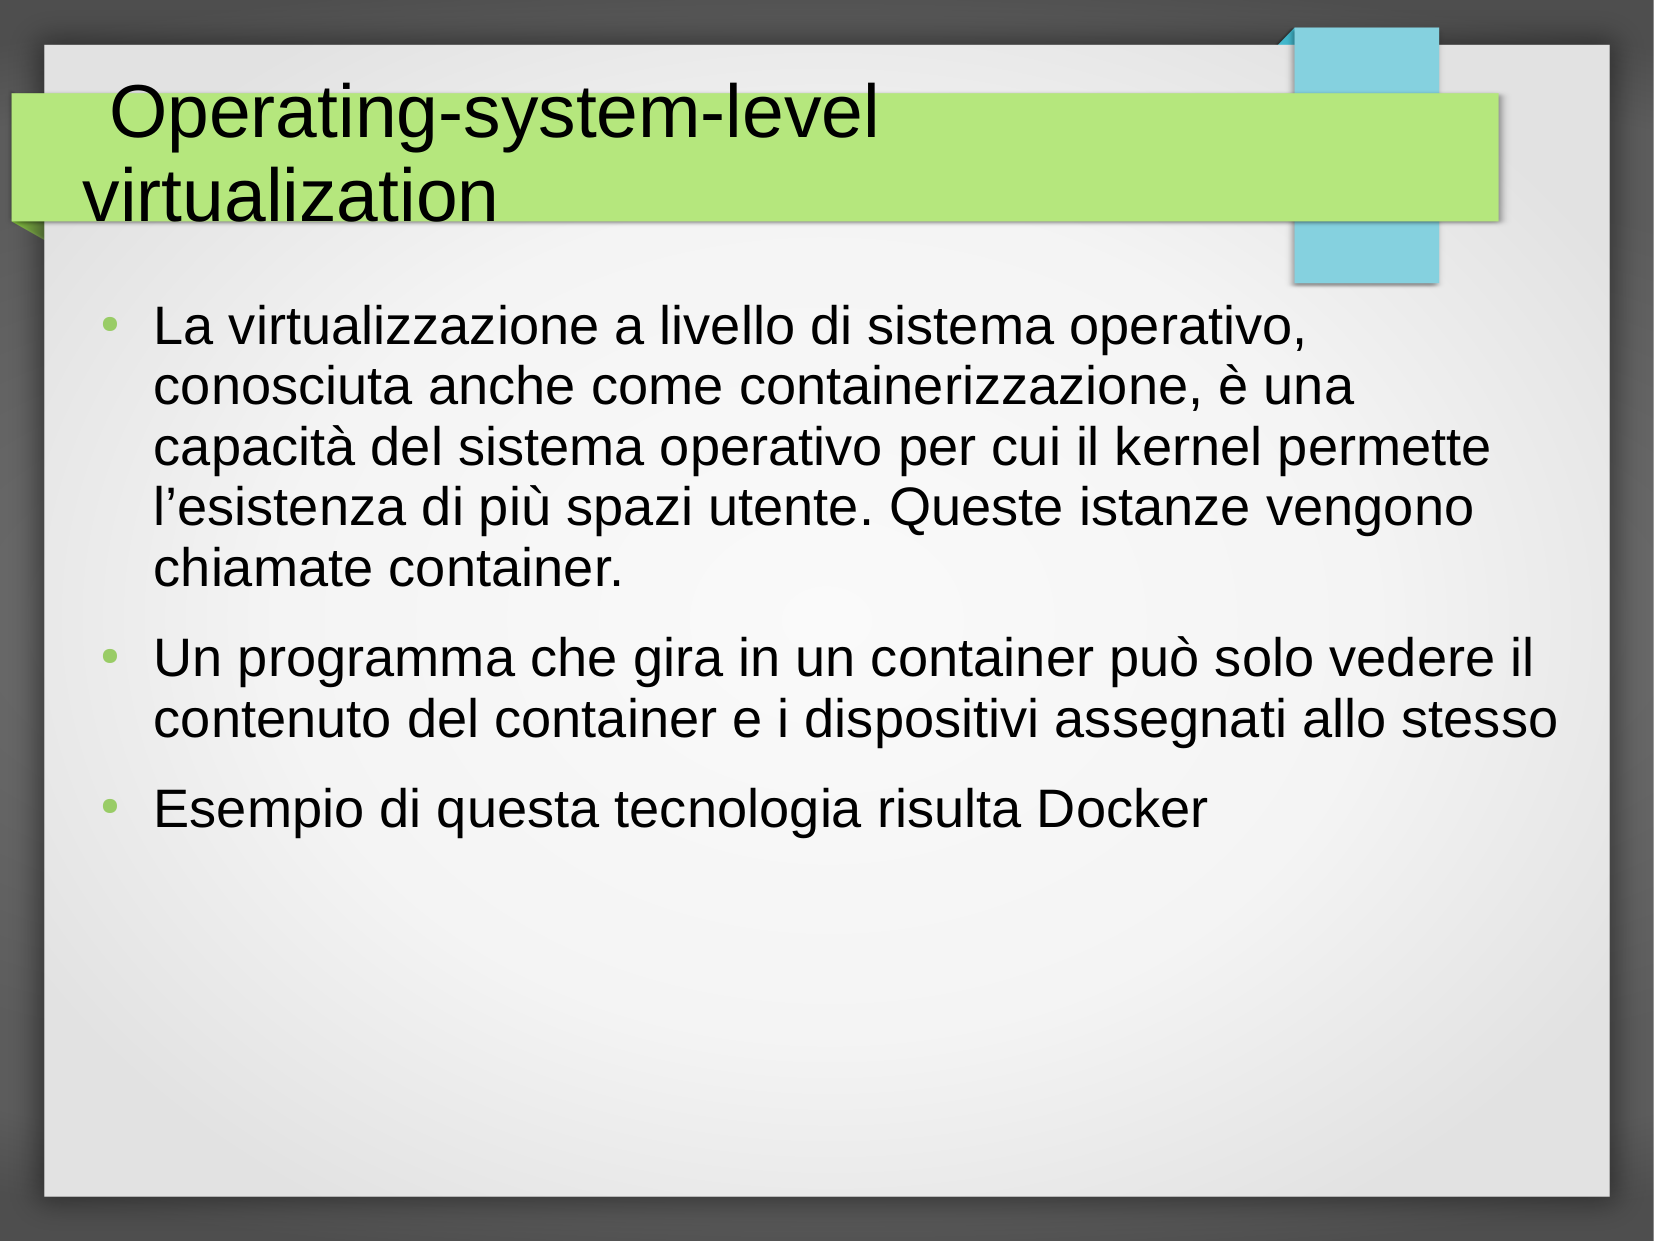

# Operating-system-level virtualization
La virtualizzazione a livello di sistema operativo, conosciuta anche come containerizzazione, è una capacità del sistema operativo per cui il kernel permette l’esistenza di più spazi utente. Queste istanze vengono chiamate container.
Un programma che gira in un container può solo vedere il contenuto del container e i dispositivi assegnati allo stesso
Esempio di questa tecnologia risulta Docker